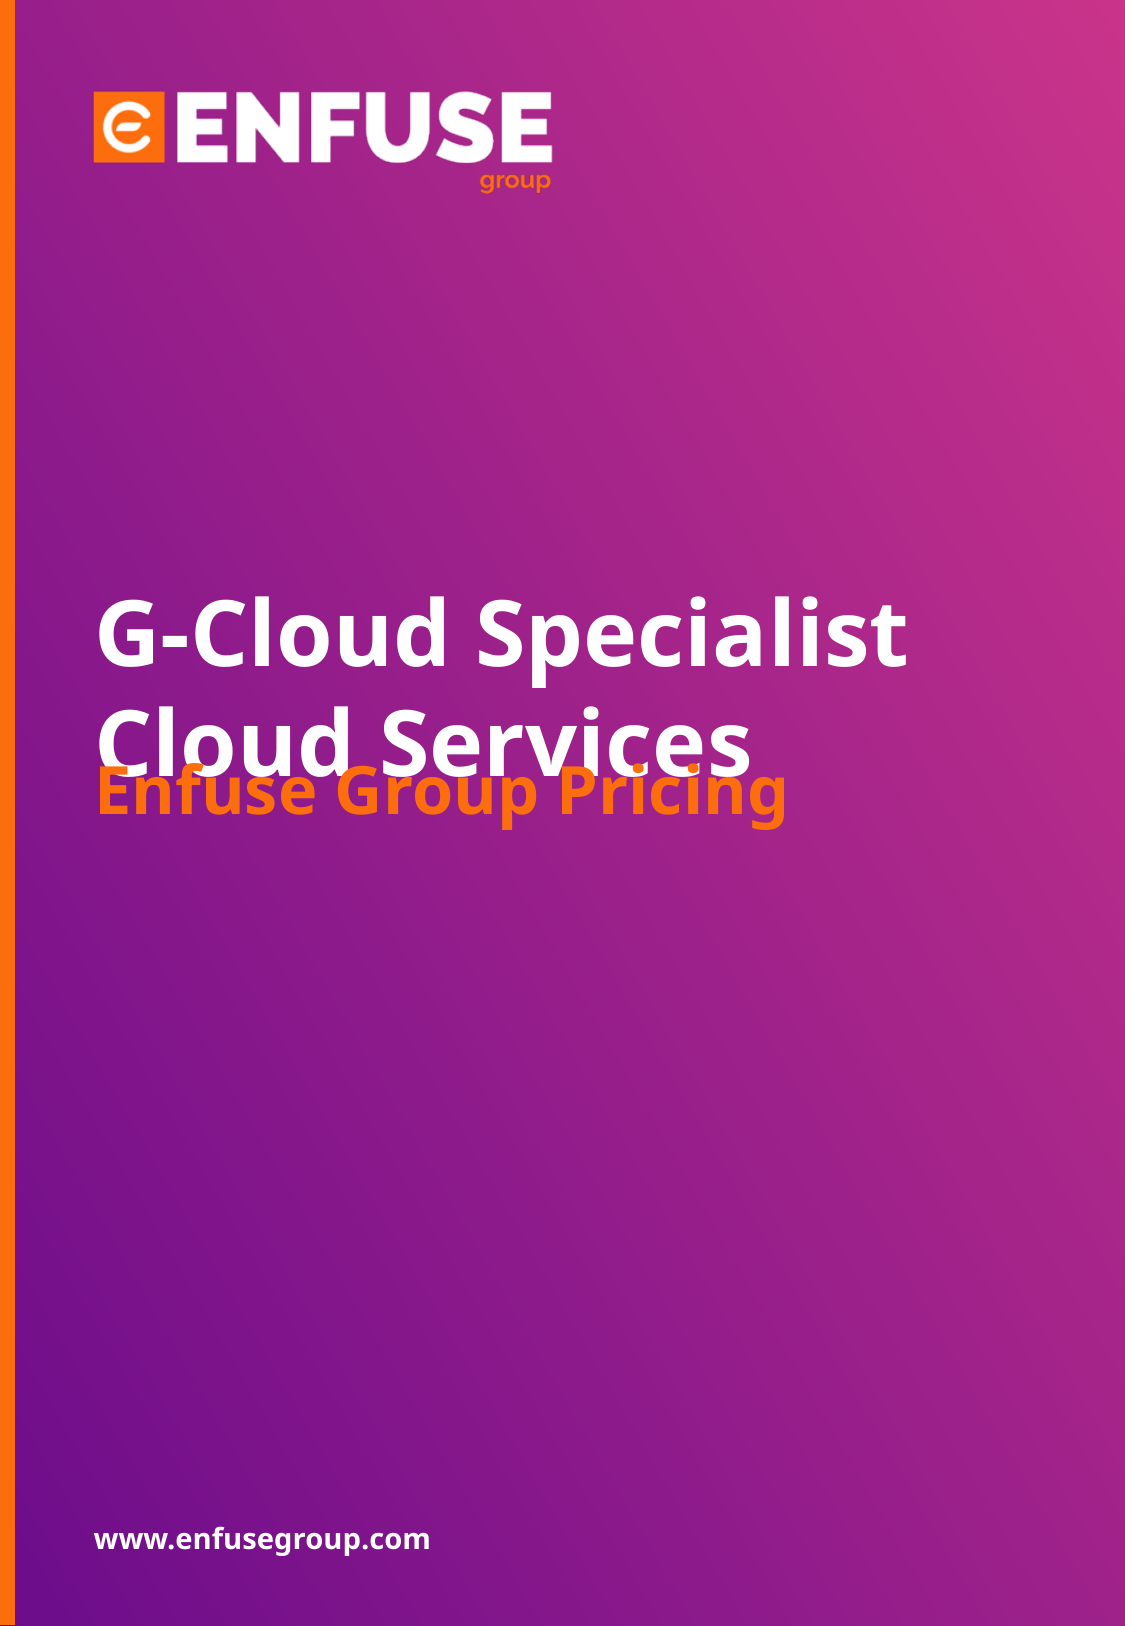

G-Cloud Specialist Cloud Services
Enfuse Group Pricing